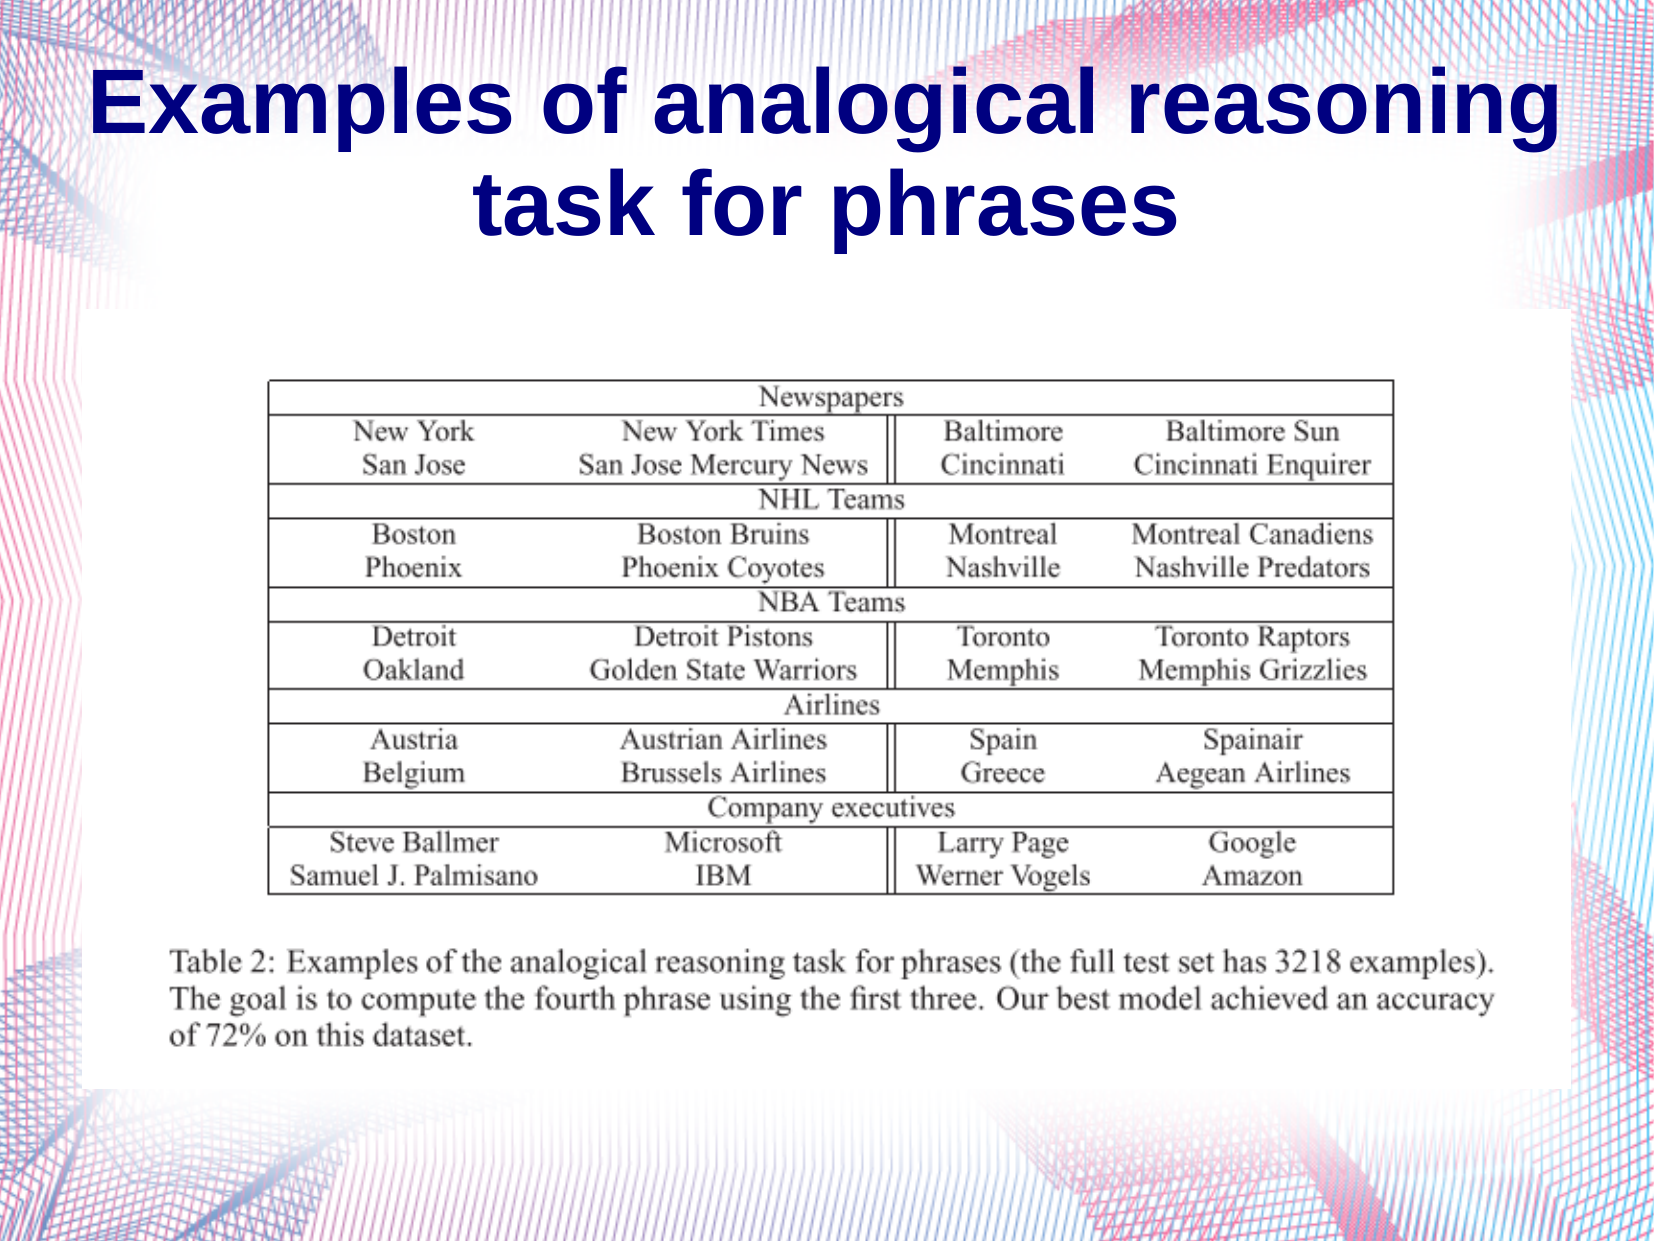

# Examples of analogical reasoning task for phrases